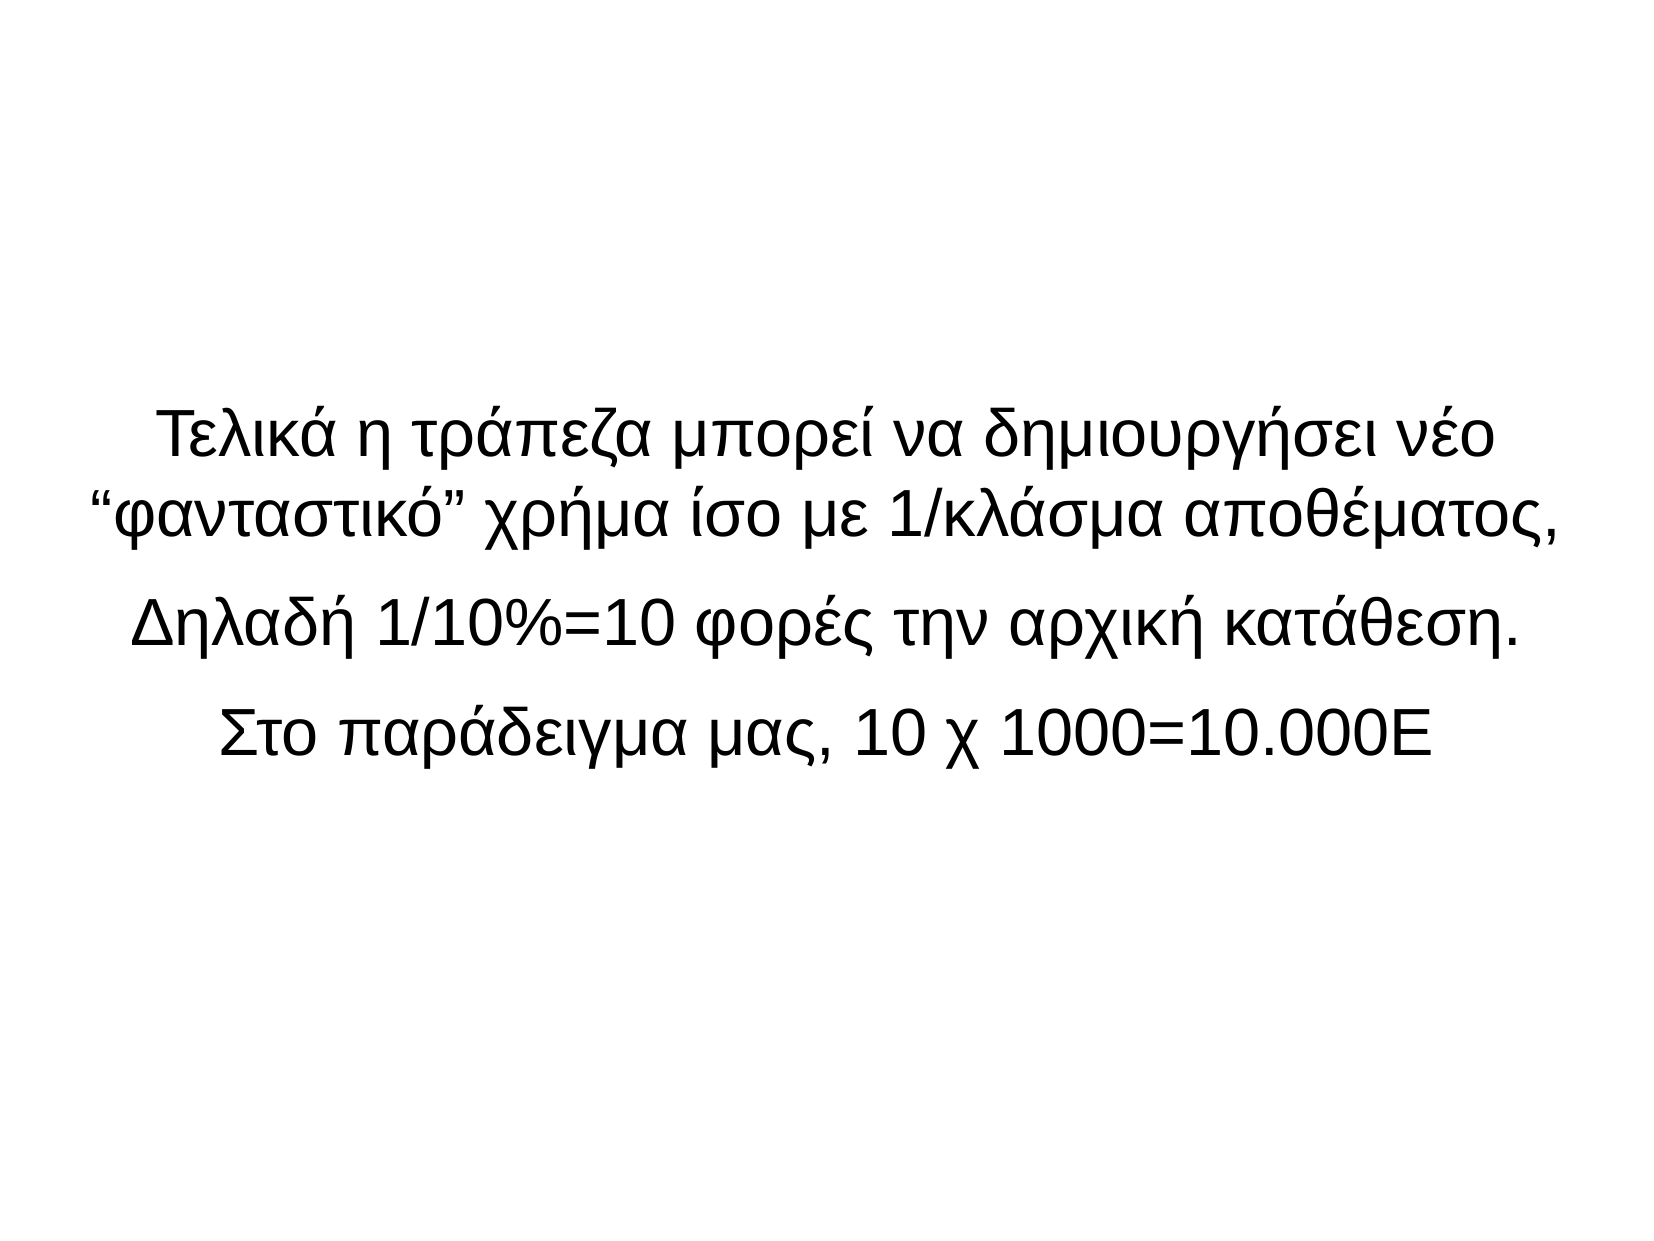

# Τελικά η τράπεζα μπορεί να δημιουργήσει νέο “φανταστικό” χρήμα ίσο με 1/κλάσμα αποθέματος,
Δηλαδή 1/10%=10 φορές την αρχική κατάθεση.
Στο παράδειγμα μας, 10 χ 1000=10.000Ε